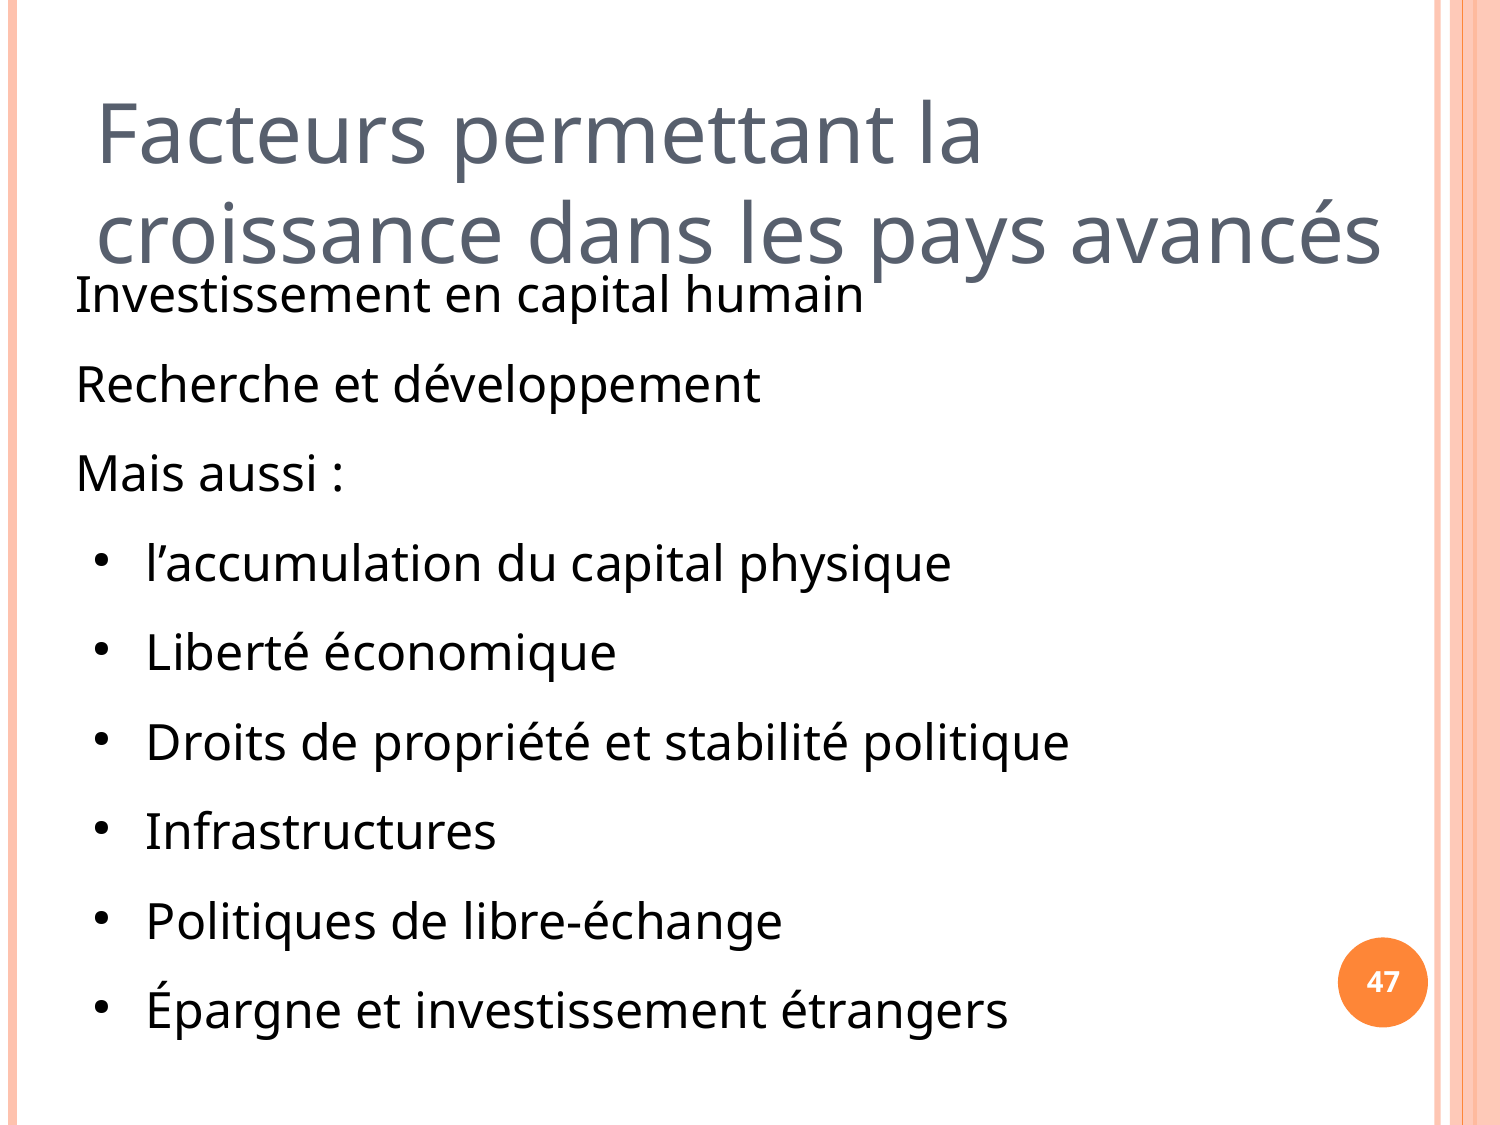

# Facteurs permettant la croissance dans les pays avancés
Investissement en capital humain
Recherche et développement
Mais aussi :
l’accumulation du capital physique
Liberté économique
Droits de propriété et stabilité politique
Infrastructures
Politiques de libre-échange
Épargne et investissement étrangers